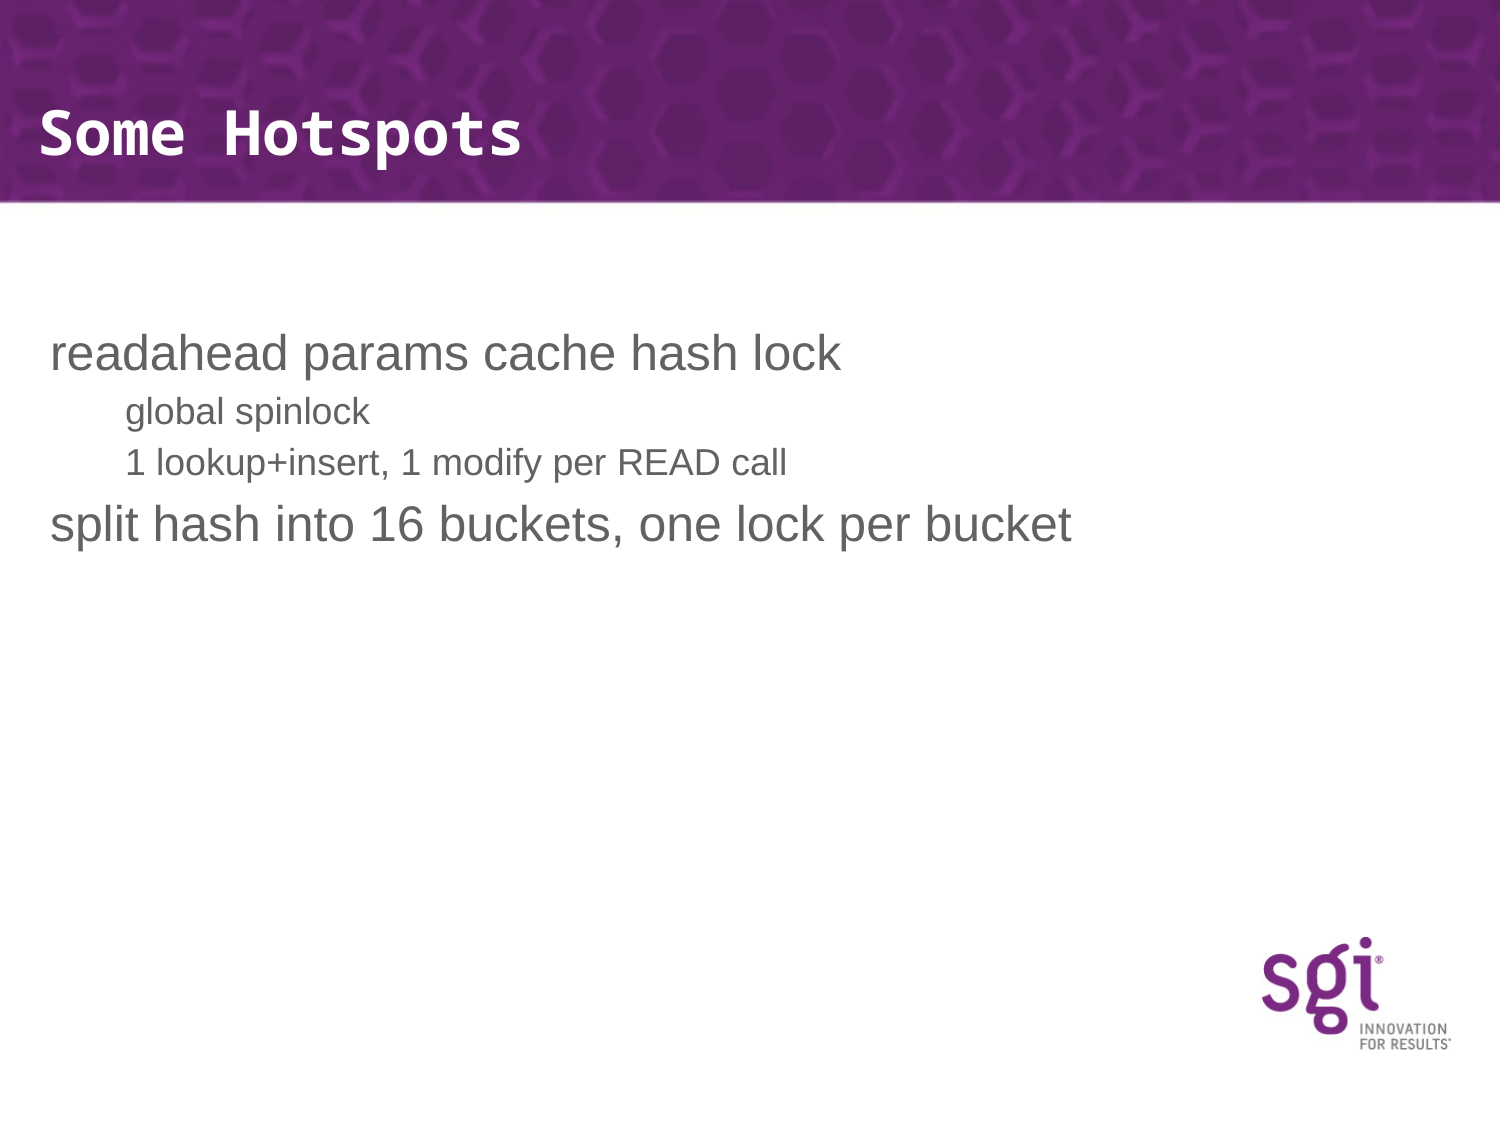

# Some Hotspots
readahead params cache hash lock
global spinlock
1 lookup+insert, 1 modify per READ call
split hash into 16 buckets, one lock per bucket